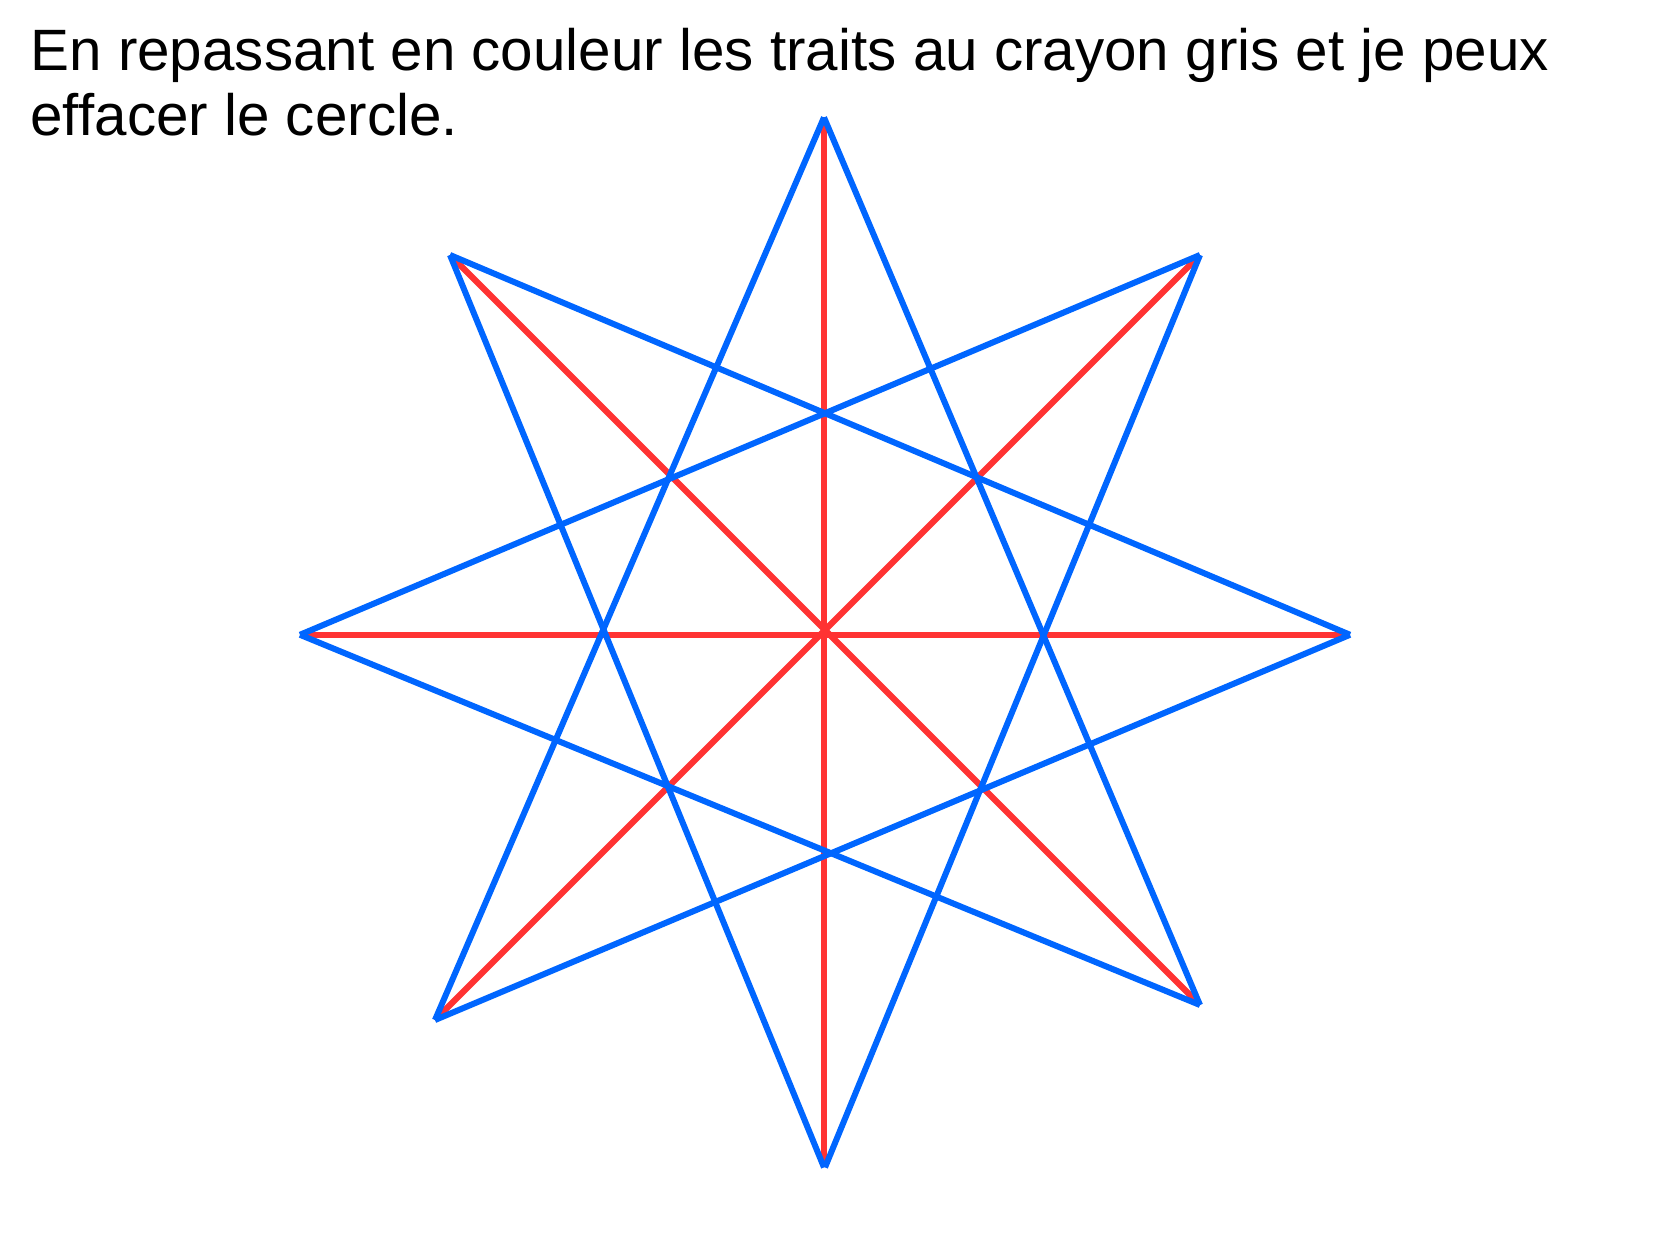

# En repassant en couleur les traits au crayon gris et je peux effacer le cercle.